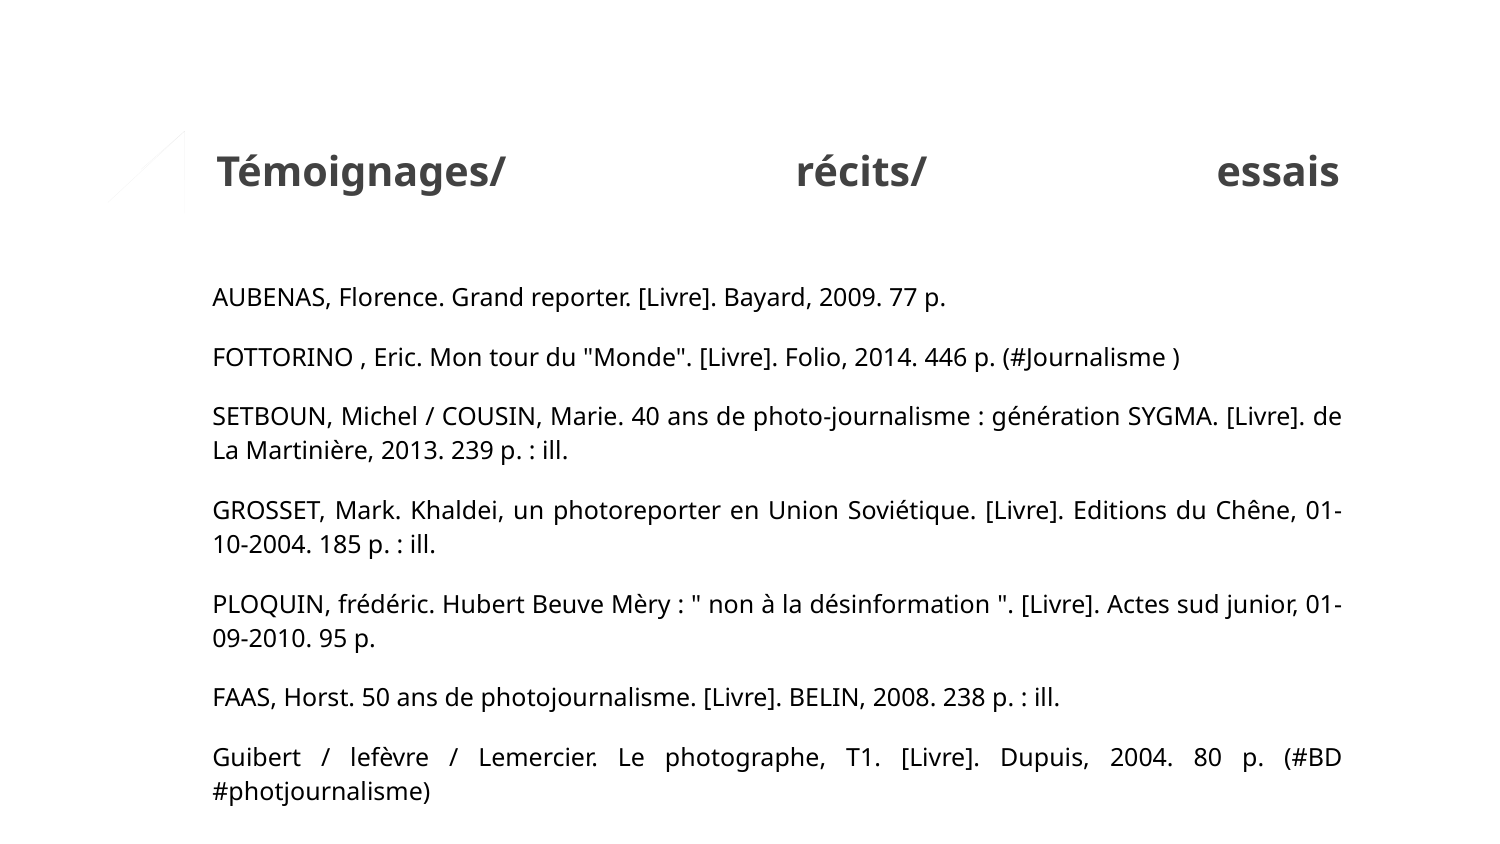

# Témoignages/ récits/ essais
AUBENAS, Florence. Grand reporter. [Livre]. Bayard, 2009. 77 p.
FOTTORINO , Eric. Mon tour du "Monde". [Livre]. Folio, 2014. 446 p. (#Journalisme )
SETBOUN, Michel / COUSIN, Marie. 40 ans de photo-journalisme : génération SYGMA. [Livre]. de La Martinière, 2013. 239 p. : ill.
GROSSET, Mark. Khaldei, un photoreporter en Union Soviétique. [Livre]. Editions du Chêne, 01-10-2004. 185 p. : ill.
PLOQUIN, frédéric. Hubert Beuve Mèry : " non à la désinformation ". [Livre]. Actes sud junior, 01-09-2010. 95 p.
FAAS, Horst. 50 ans de photojournalisme. [Livre]. BELIN, 2008. 238 p. : ill.
Guibert / lefèvre / Lemercier. Le photographe, T1. [Livre]. Dupuis, 2004. 80 p. (#BD #photjournalisme)